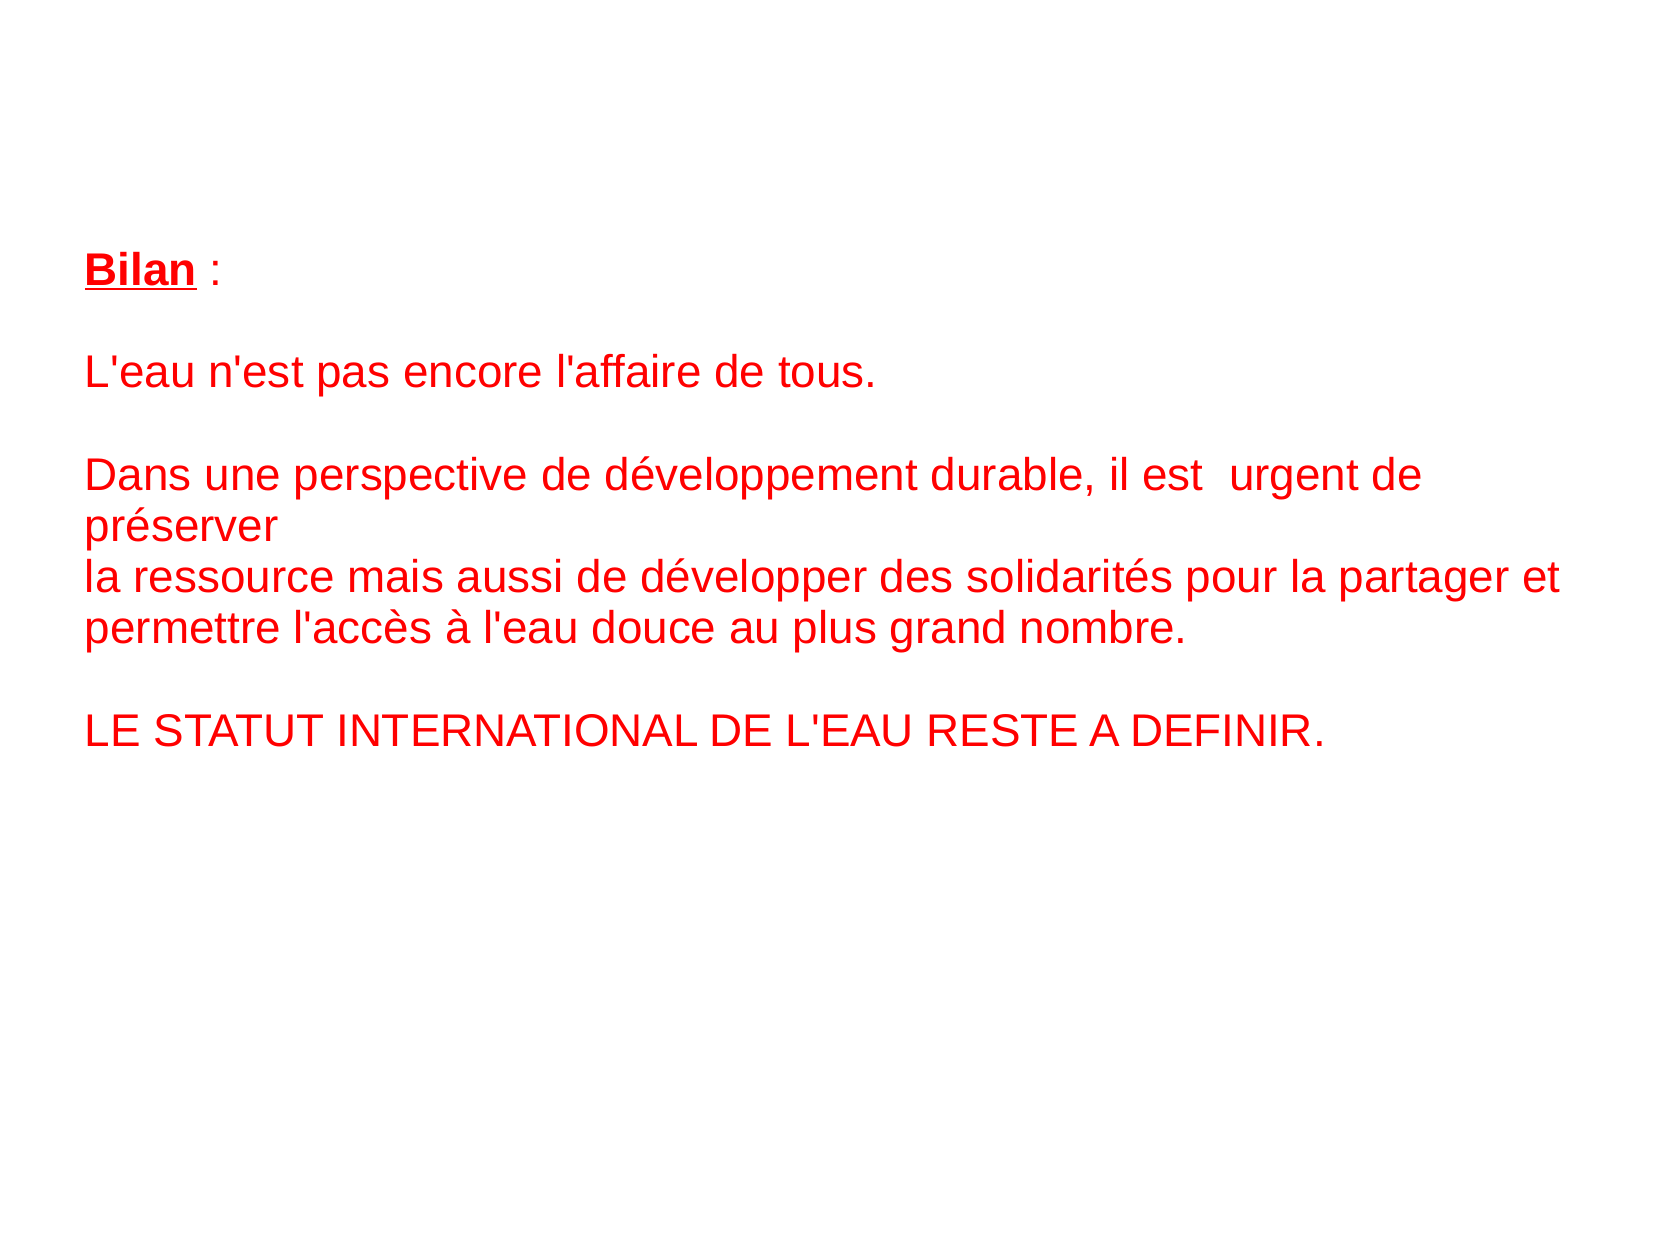

Bilan :
L'eau n'est pas encore l'affaire de tous.
Dans une perspective de développement durable, il est urgent de préserver
la ressource mais aussi de développer des solidarités pour la partager et
permettre l'accès à l'eau douce au plus grand nombre.
LE STATUT INTERNATIONAL DE L'EAU RESTE A DEFINIR.